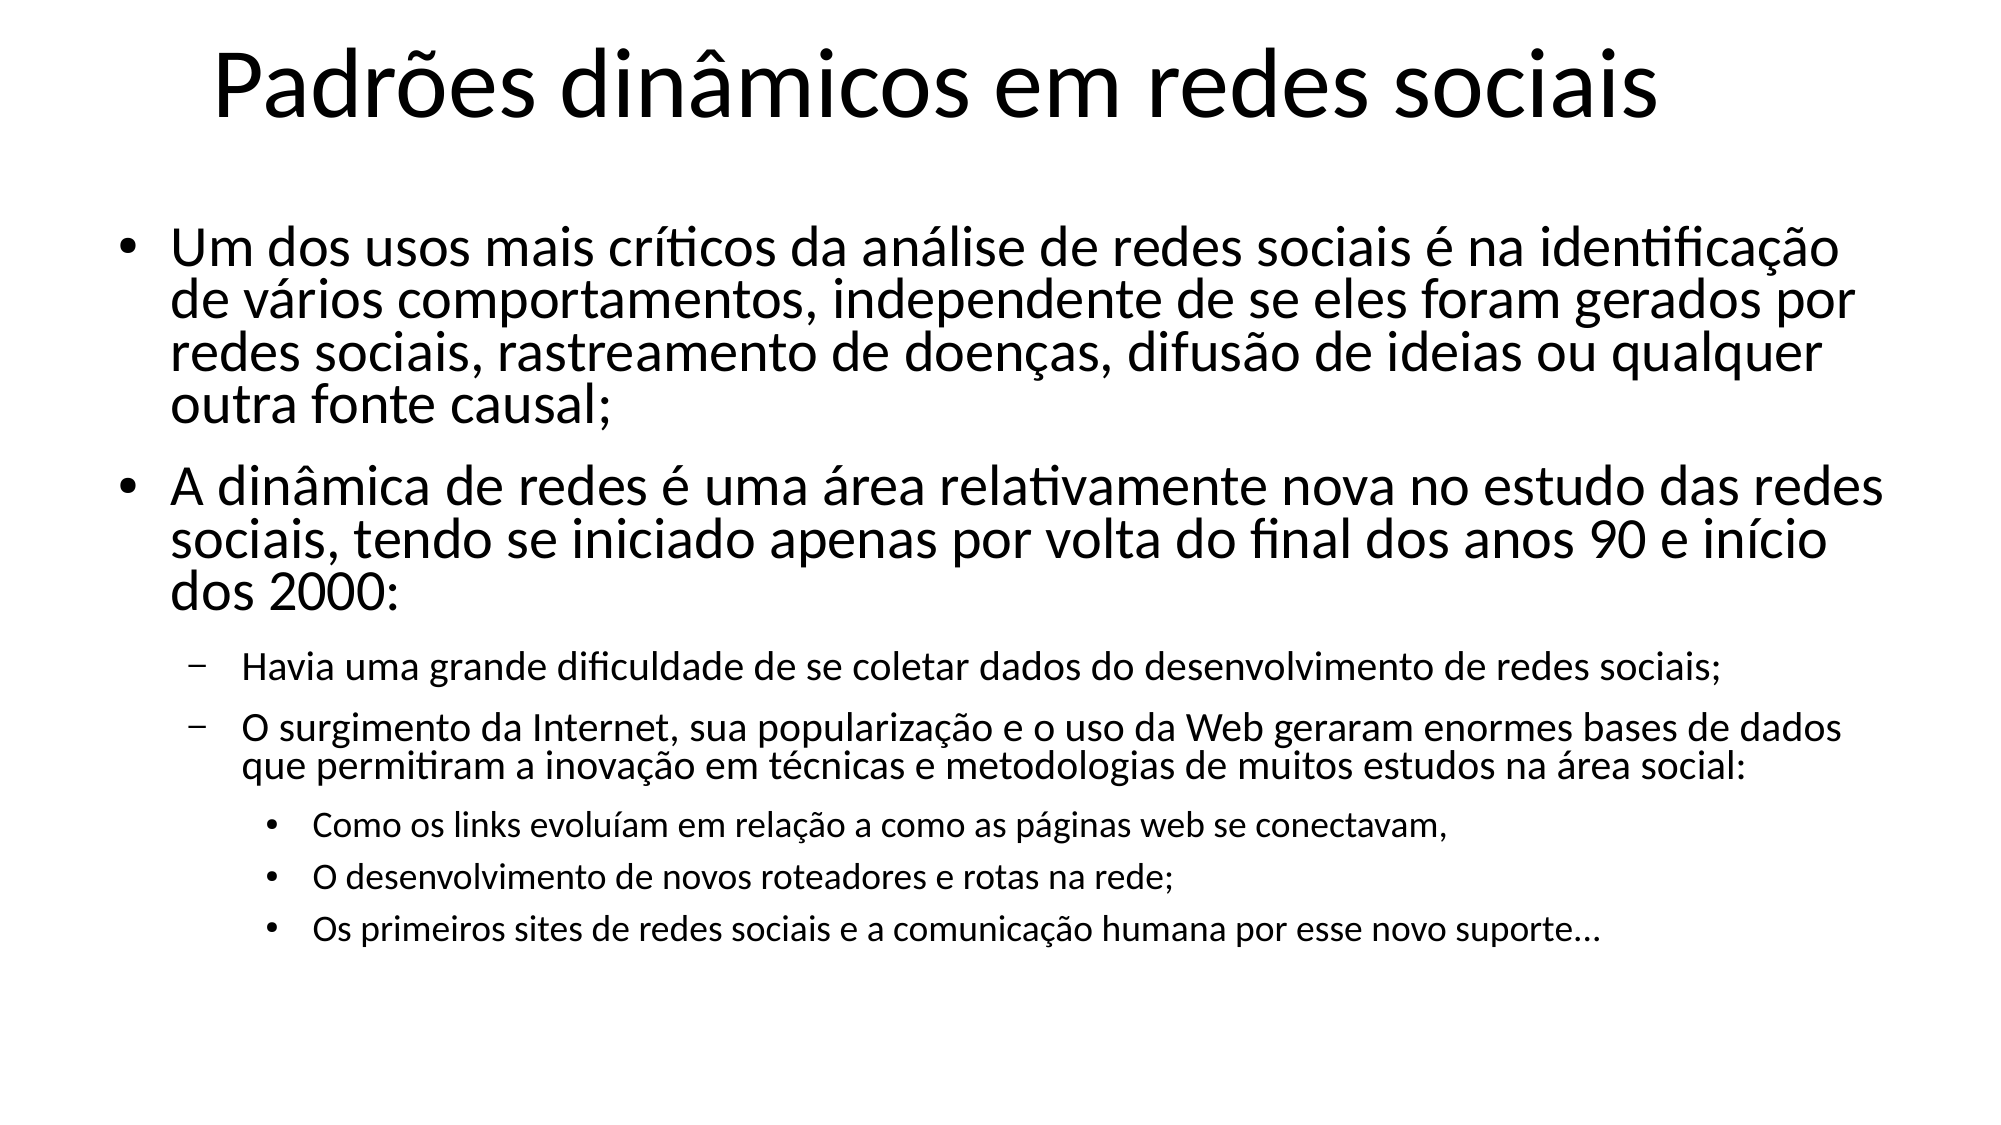

# Padrões dinâmicos em redes sociais
Um dos usos mais críticos da análise de redes sociais é na identificação de vários comportamentos, independente de se eles foram gerados por redes sociais, rastreamento de doenças, difusão de ideias ou qualquer outra fonte causal;
A dinâmica de redes é uma área relativamente nova no estudo das redes sociais, tendo se iniciado apenas por volta do final dos anos 90 e início dos 2000:
Havia uma grande dificuldade de se coletar dados do desenvolvimento de redes sociais;
O surgimento da Internet, sua popularização e o uso da Web geraram enormes bases de dados que permitiram a inovação em técnicas e metodologias de muitos estudos na área social:
Como os links evoluíam em relação a como as páginas web se conectavam,
O desenvolvimento de novos roteadores e rotas na rede;
Os primeiros sites de redes sociais e a comunicação humana por esse novo suporte...